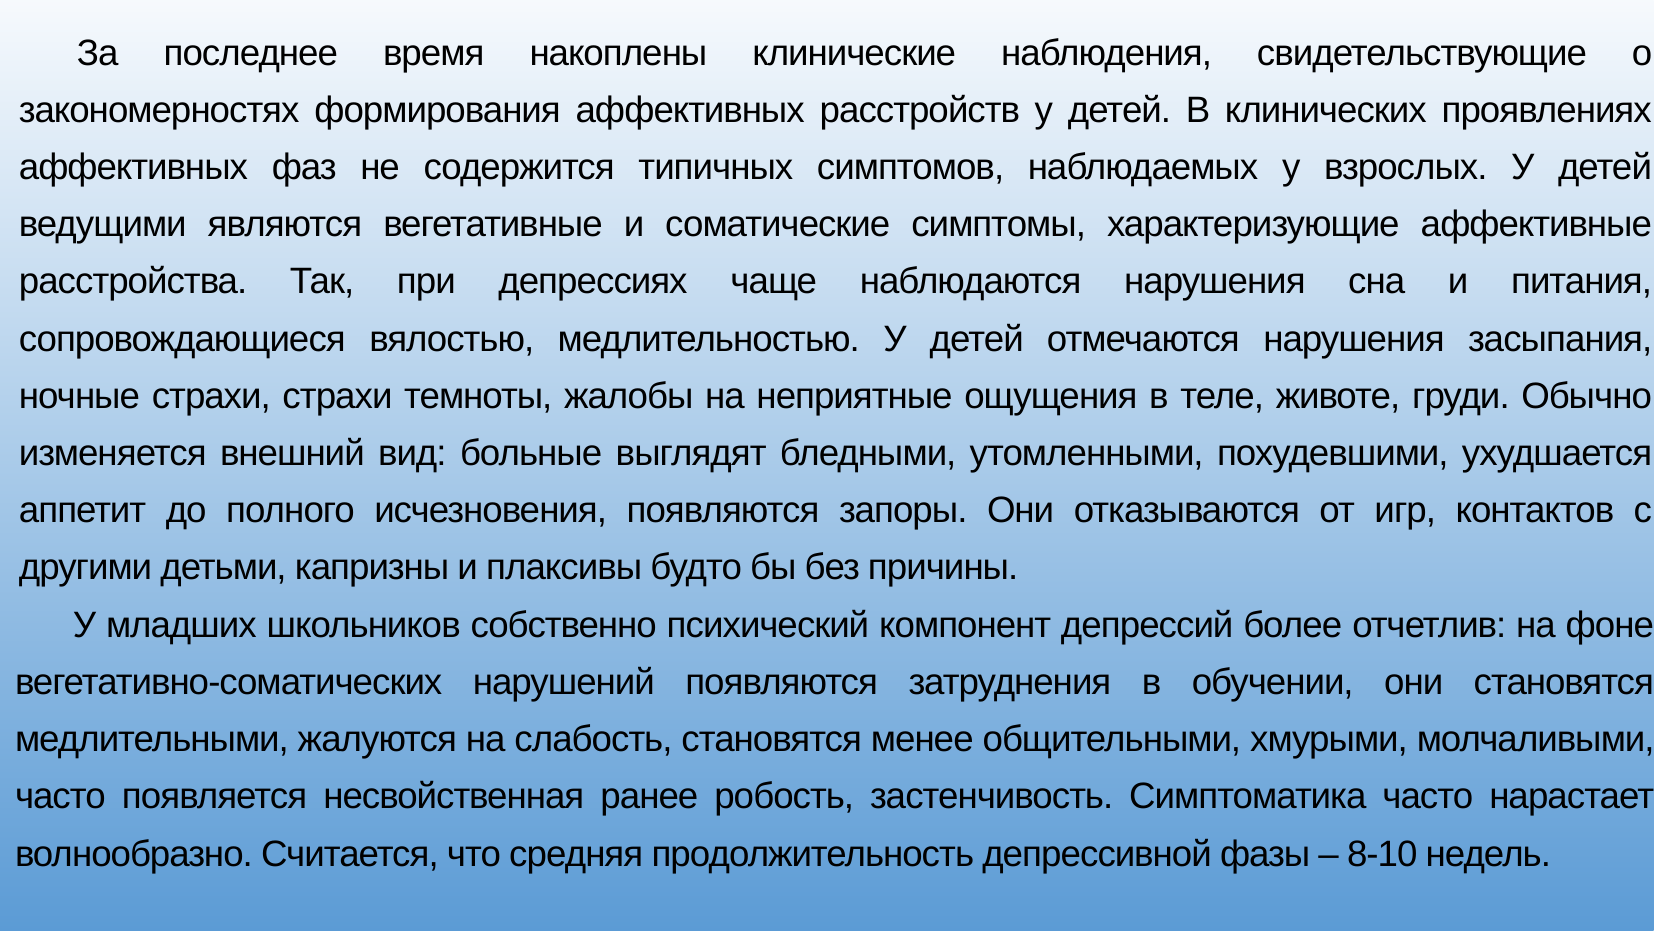

#
За последнее время накоплены клинические наблюдения, свидетельствующие о закономерностях формирования аффективных расстройств у детей. В клинических проявлениях аффективных фаз не содержится типичных симптомов, наблюдаемых у взрослых. У детей ведущими являются вегетативные и соматические симптомы, характеризующие аффективные расстройства. Так, при депрессиях чаще наблюдаются нарушения сна и питания, сопровождающиеся вялостью, медлительностью. У детей отмечаются нарушения засыпания, ночные страхи, страхи темноты, жалобы на неприятные ощущения в теле, животе, груди. Обычно изменяется внешний вид: больные выглядят бледными, утомленными, похудевшими, ухудшается аппетит до полного исчезновения, появляются запоры. Они отказываются от игр, контактов с другими детьми, капризны и плаксивы будто бы без причины.
У младших школьников собственно психический компонент депрессий более отчетлив: на фоне вегетативно-соматических нарушений появляются затруднения в обучении, они становятся медлительными, жалуются на слабость, становятся менее общительными, хмурыми, молчаливыми, часто появляется несвойственная ранее робость, застенчивость. Симптоматика часто нарастает волнообразно. Считается, что средняя продолжительность депрессивной фазы – 8-10 недель.